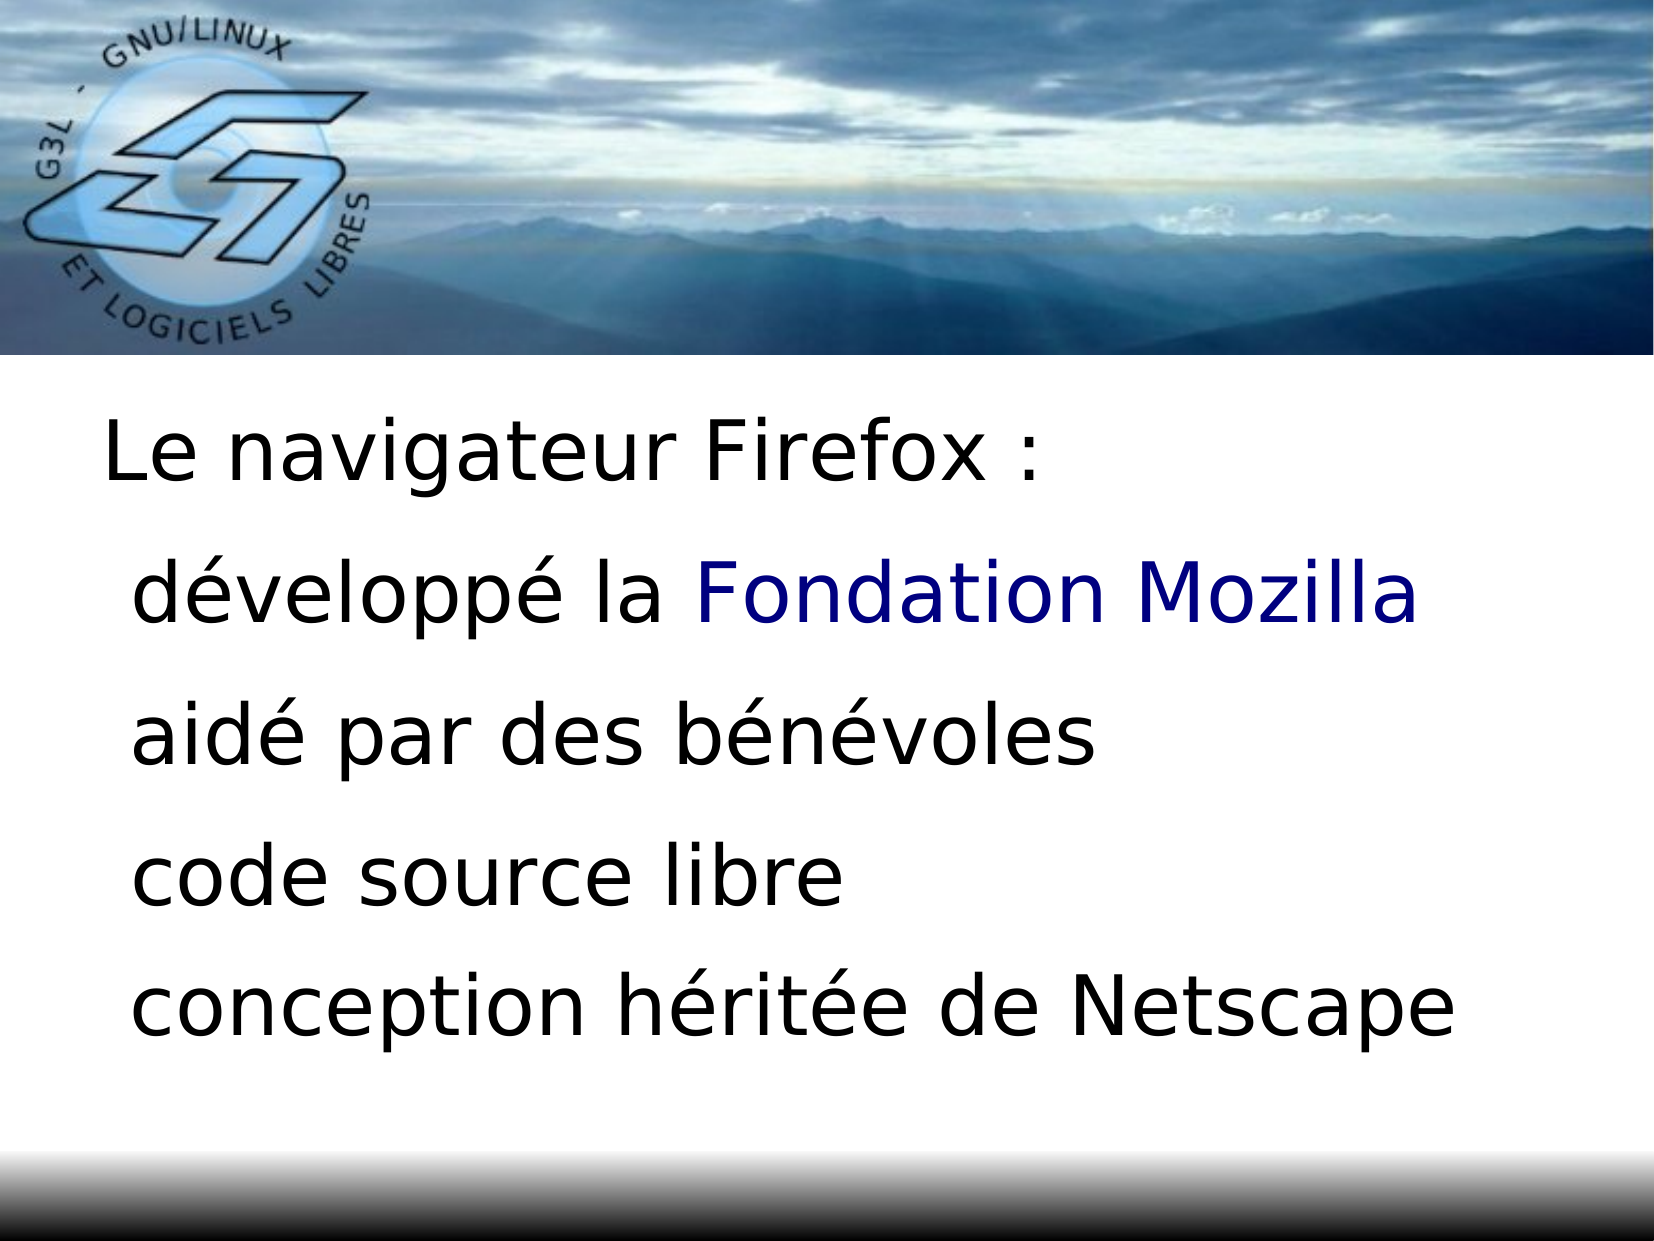

Le navigateur Firefox :
 développé la Fondation Mozilla
 aidé par des bénévoles
 code source libre
 conception héritée de Netscape